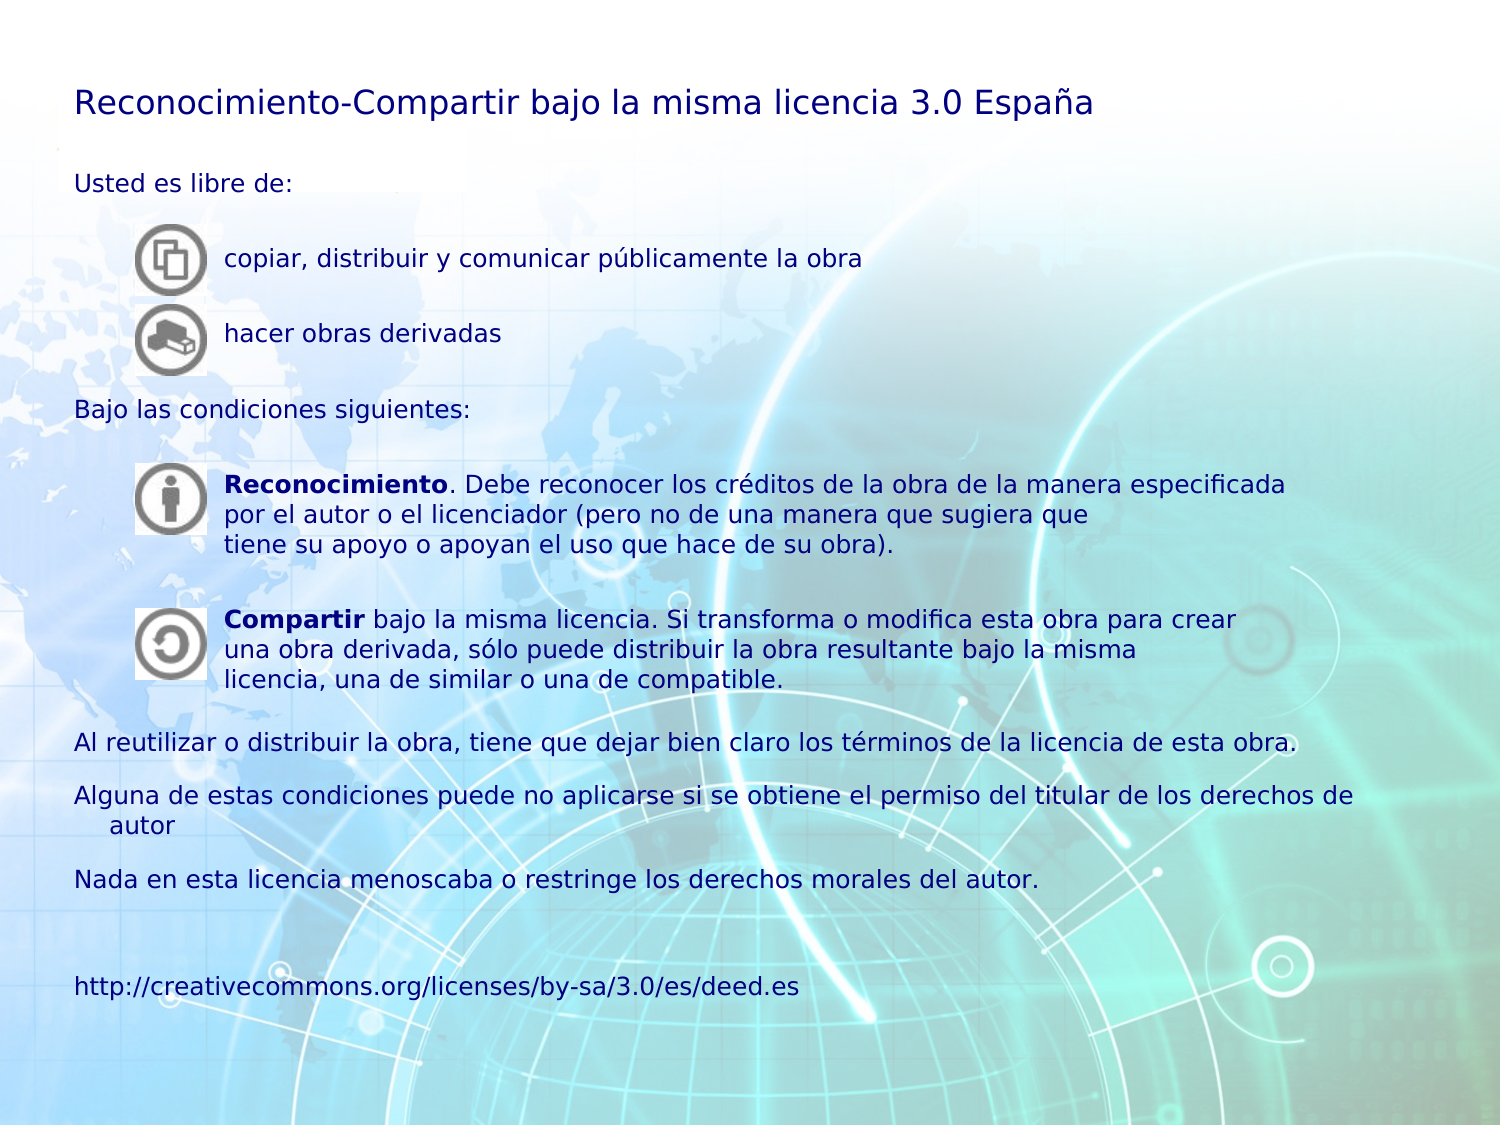

Reconocimiento-Compartir bajo la misma licencia 3.0 España
Usted es libre de:
	copiar, distribuir y comunicar públicamente la obra
	hacer obras derivadas
Bajo las condiciones siguientes:
	Reconocimiento. Debe reconocer los créditos de la obra de la manera especificada
	por el autor o el licenciador (pero no de una manera que sugiera que
	tiene su apoyo o apoyan el uso que hace de su obra).
	Compartir bajo la misma licencia. Si transforma o modifica esta obra para crear
	una obra derivada, sólo puede distribuir la obra resultante bajo la misma
	licencia, una de similar o una de compatible.
Al reutilizar o distribuir la obra, tiene que dejar bien claro los términos de la licencia de esta obra.
Alguna de estas condiciones puede no aplicarse si se obtiene el permiso del titular de los derechos de autor
Nada en esta licencia menoscaba o restringe los derechos morales del autor.
http://creativecommons.org/licenses/by-sa/3.0/es/deed.es